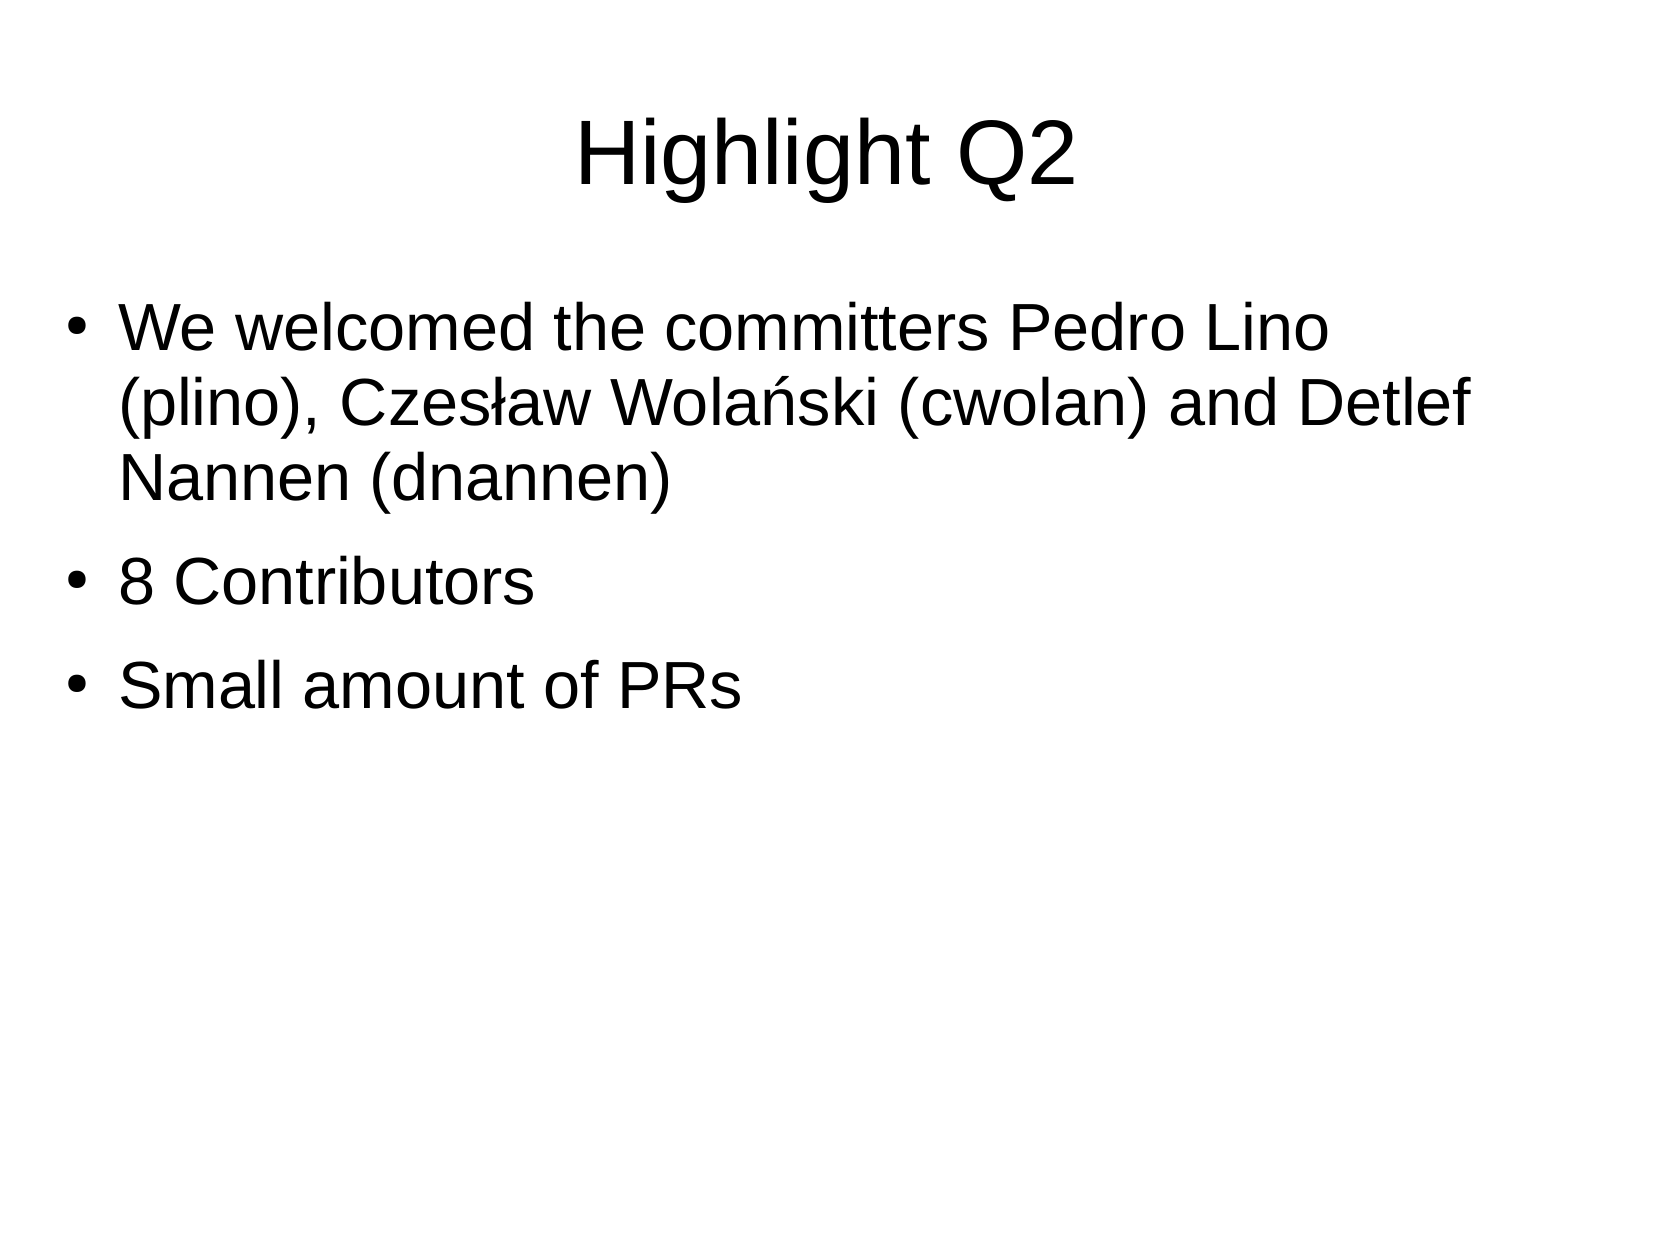

# Highlight Q2
We welcomed the committers Pedro Lino (plino), Czesław Wolański (cwolan) and Detlef Nannen (dnannen)
8 Contributors
Small amount of PRs